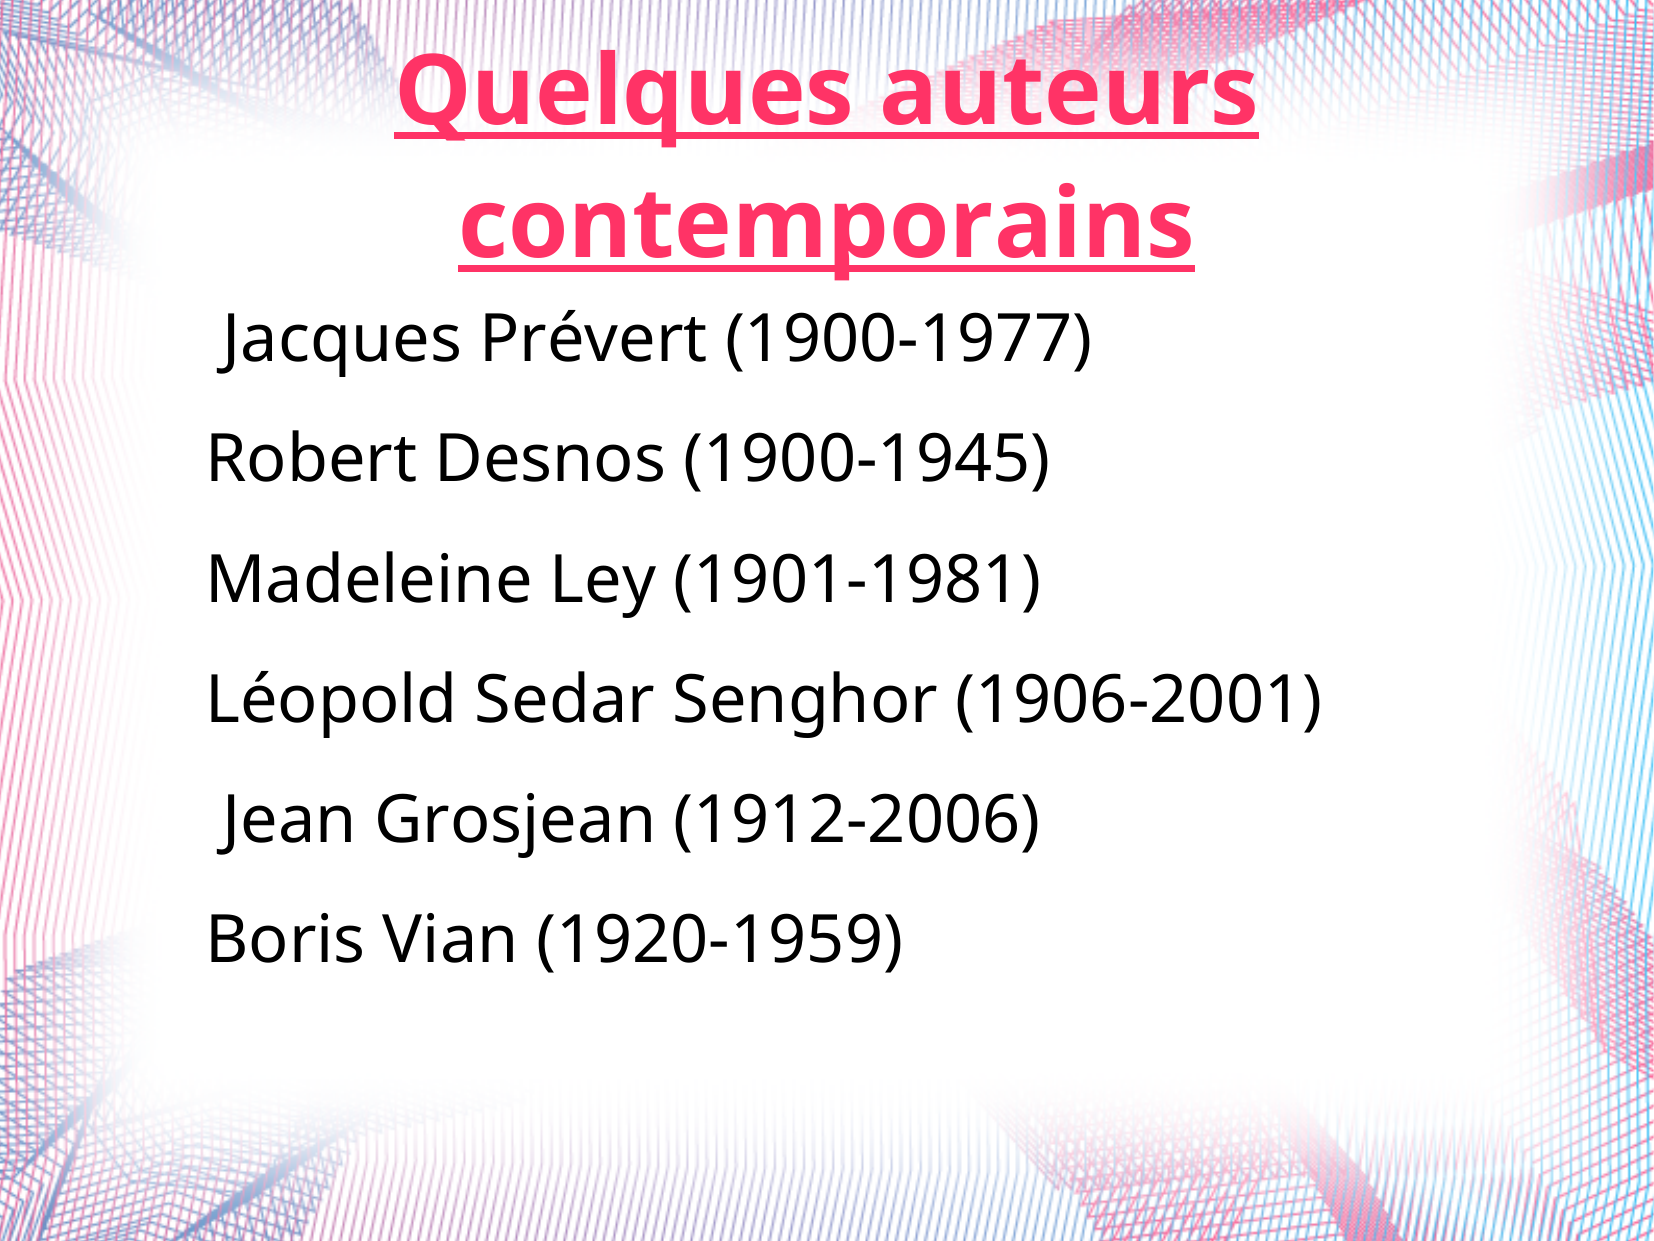

# Quelques auteurs contemporains
 Jacques Prévert (1900-1977)
 Robert Desnos (1900-1945)
 Madeleine Ley (1901-1981)
 Léopold Sedar Senghor (1906-2001)
 Jean Grosjean (1912-2006)
 Boris Vian (1920-1959)